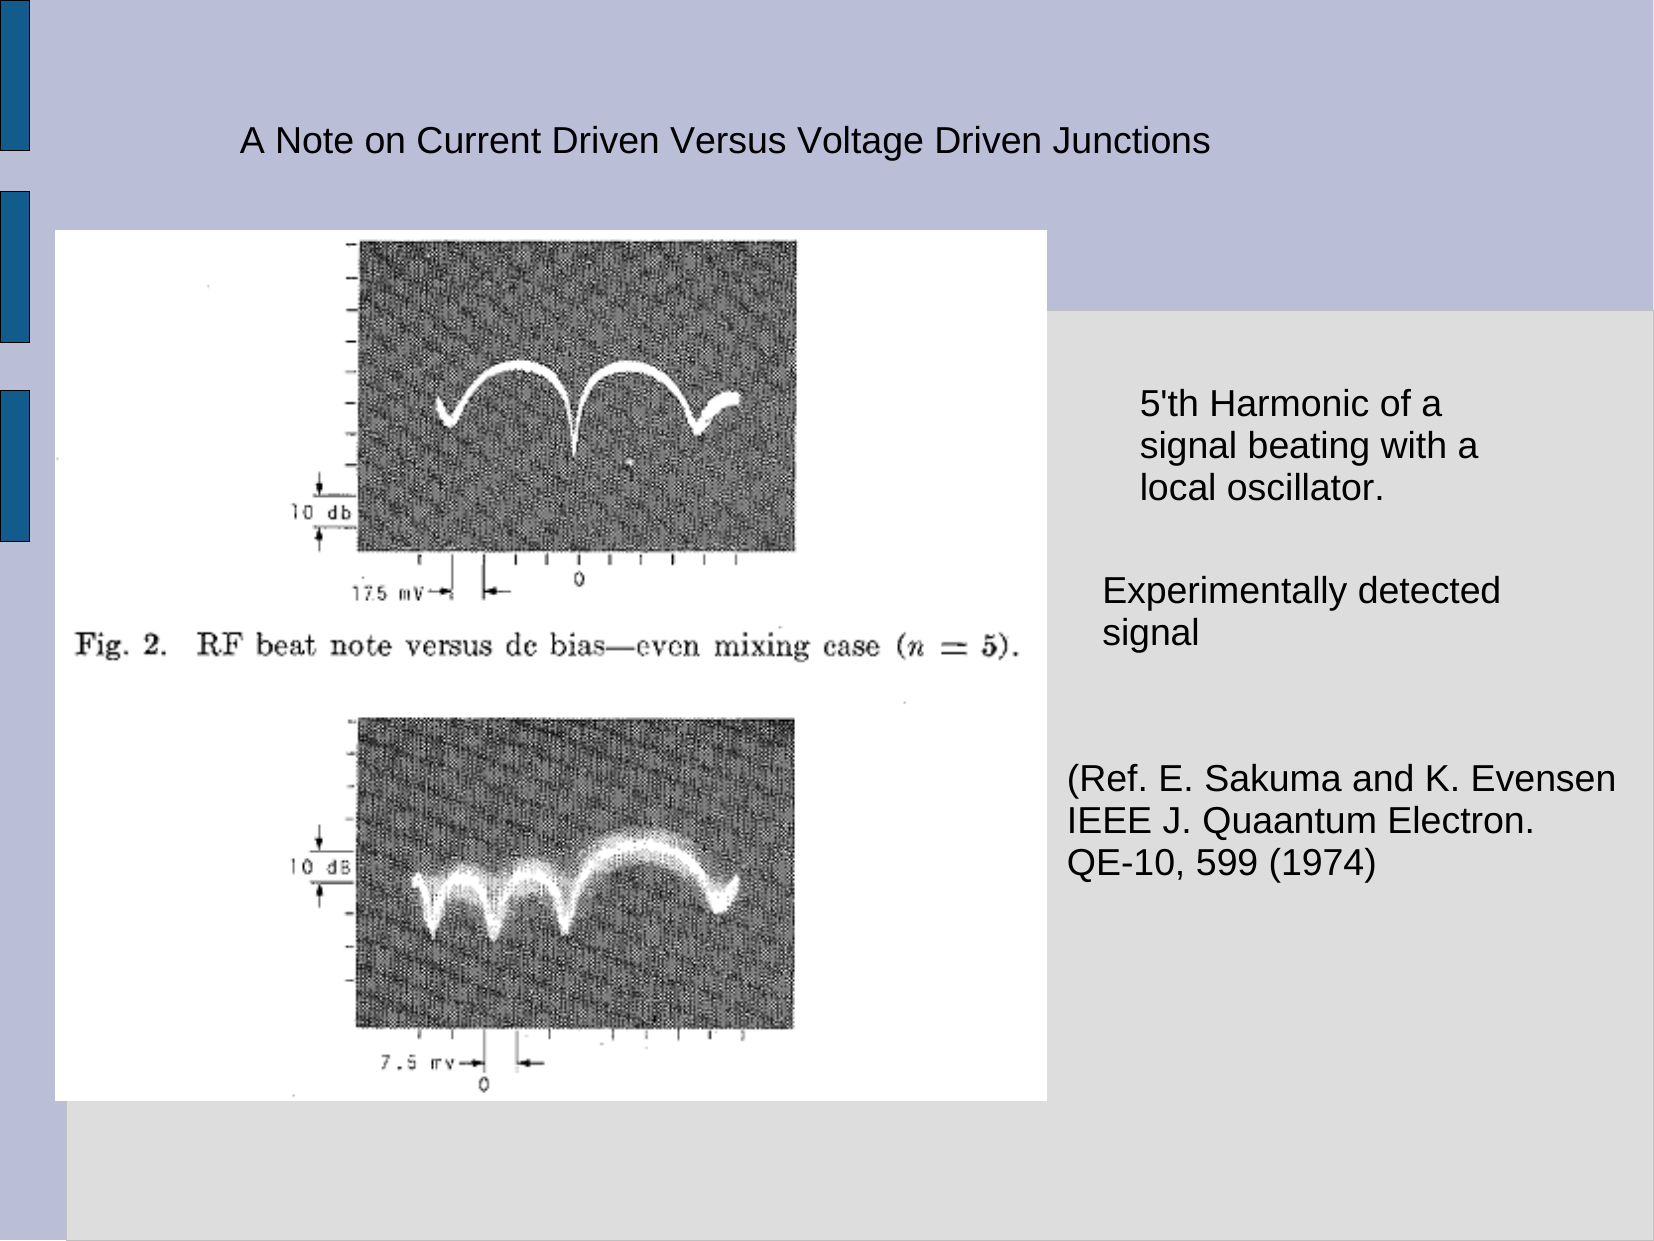

A Note on Current Driven Versus Voltage Driven Junctions
5'th Harmonic of a
signal beating with a
local oscillator.
Experimentally detected
signal
(Ref. E. Sakuma and K. Evensen
IEEE J. Quaantum Electron.
QE-10, 599 (1974)